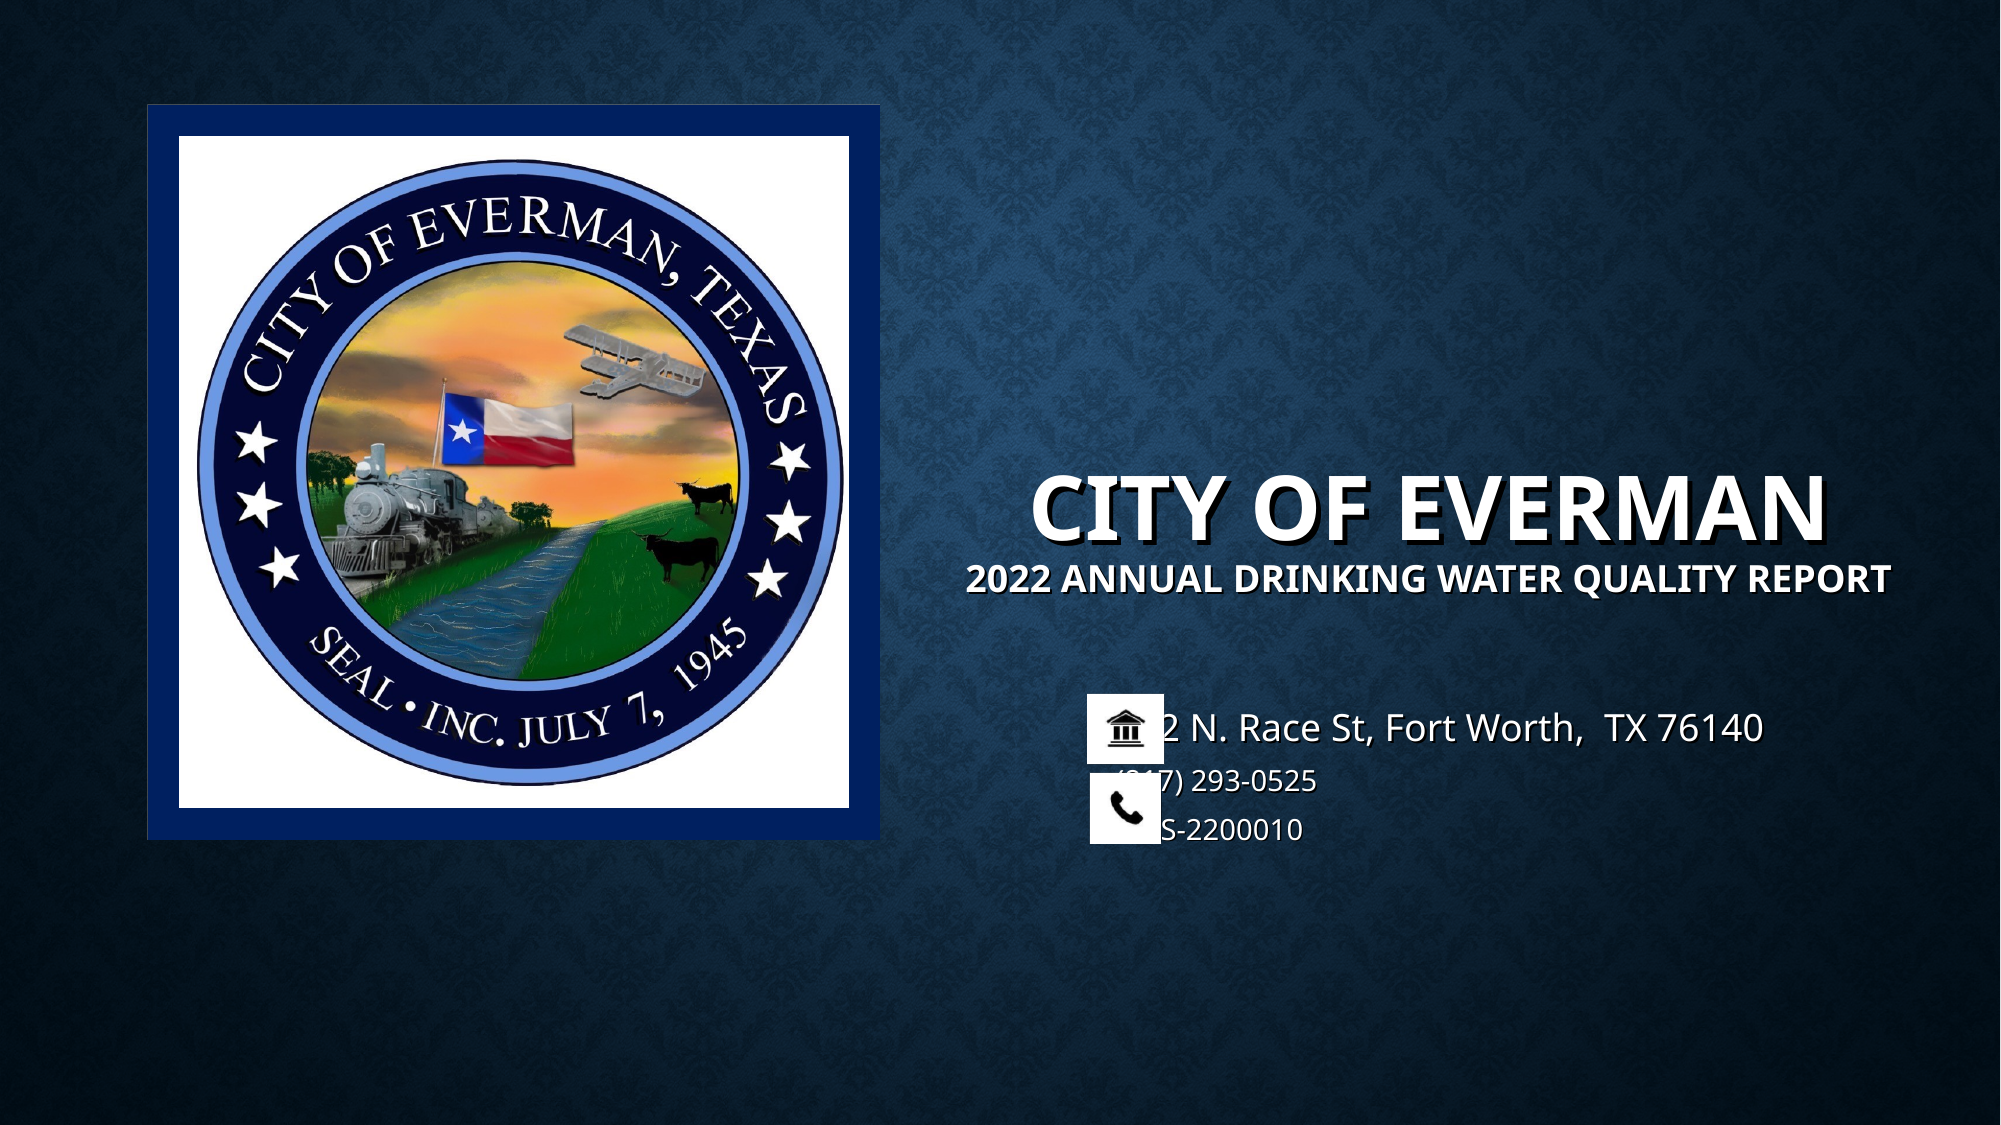

# City of Everman 2022 Annual Drinking Water Quality Report
	212 N. Race St, Fort Worth, TX 76140
	(817) 293-0525
	PWS-2200010